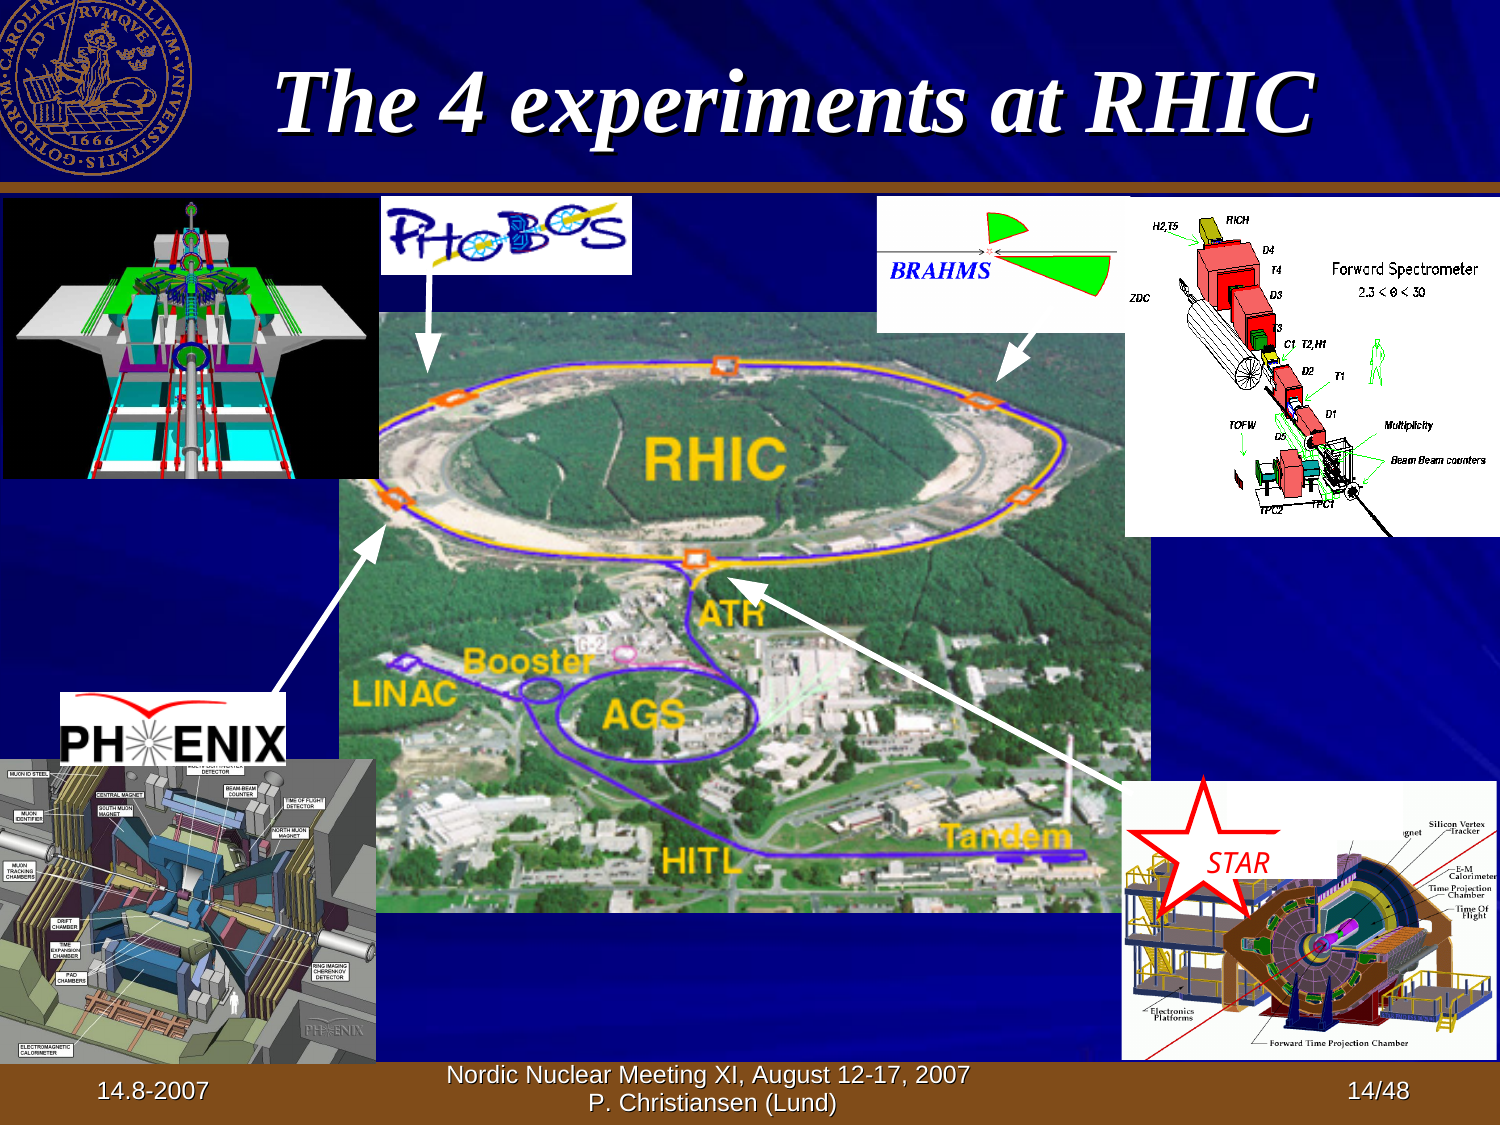

# The 4 experiments at RHIC
STAR
14